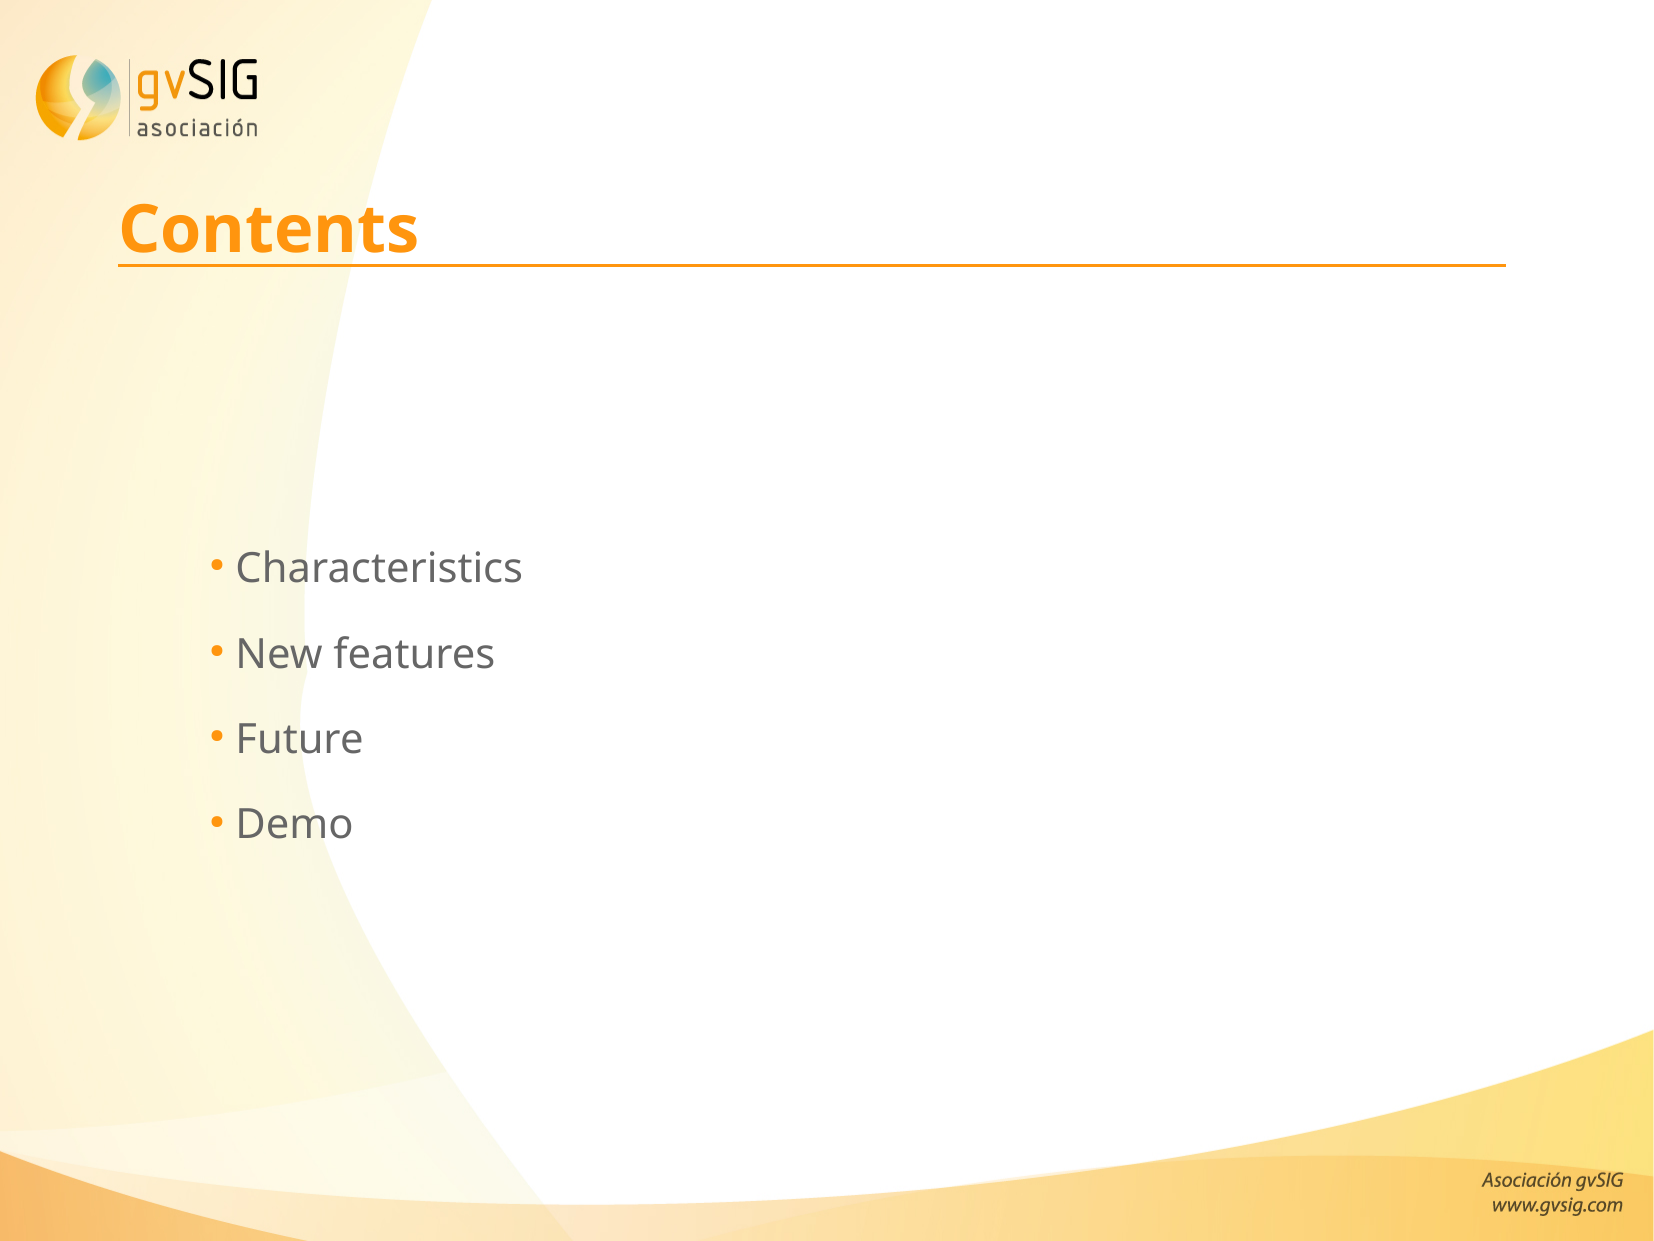

# Contents
 Characteristics
 New features
 Future
 Demo